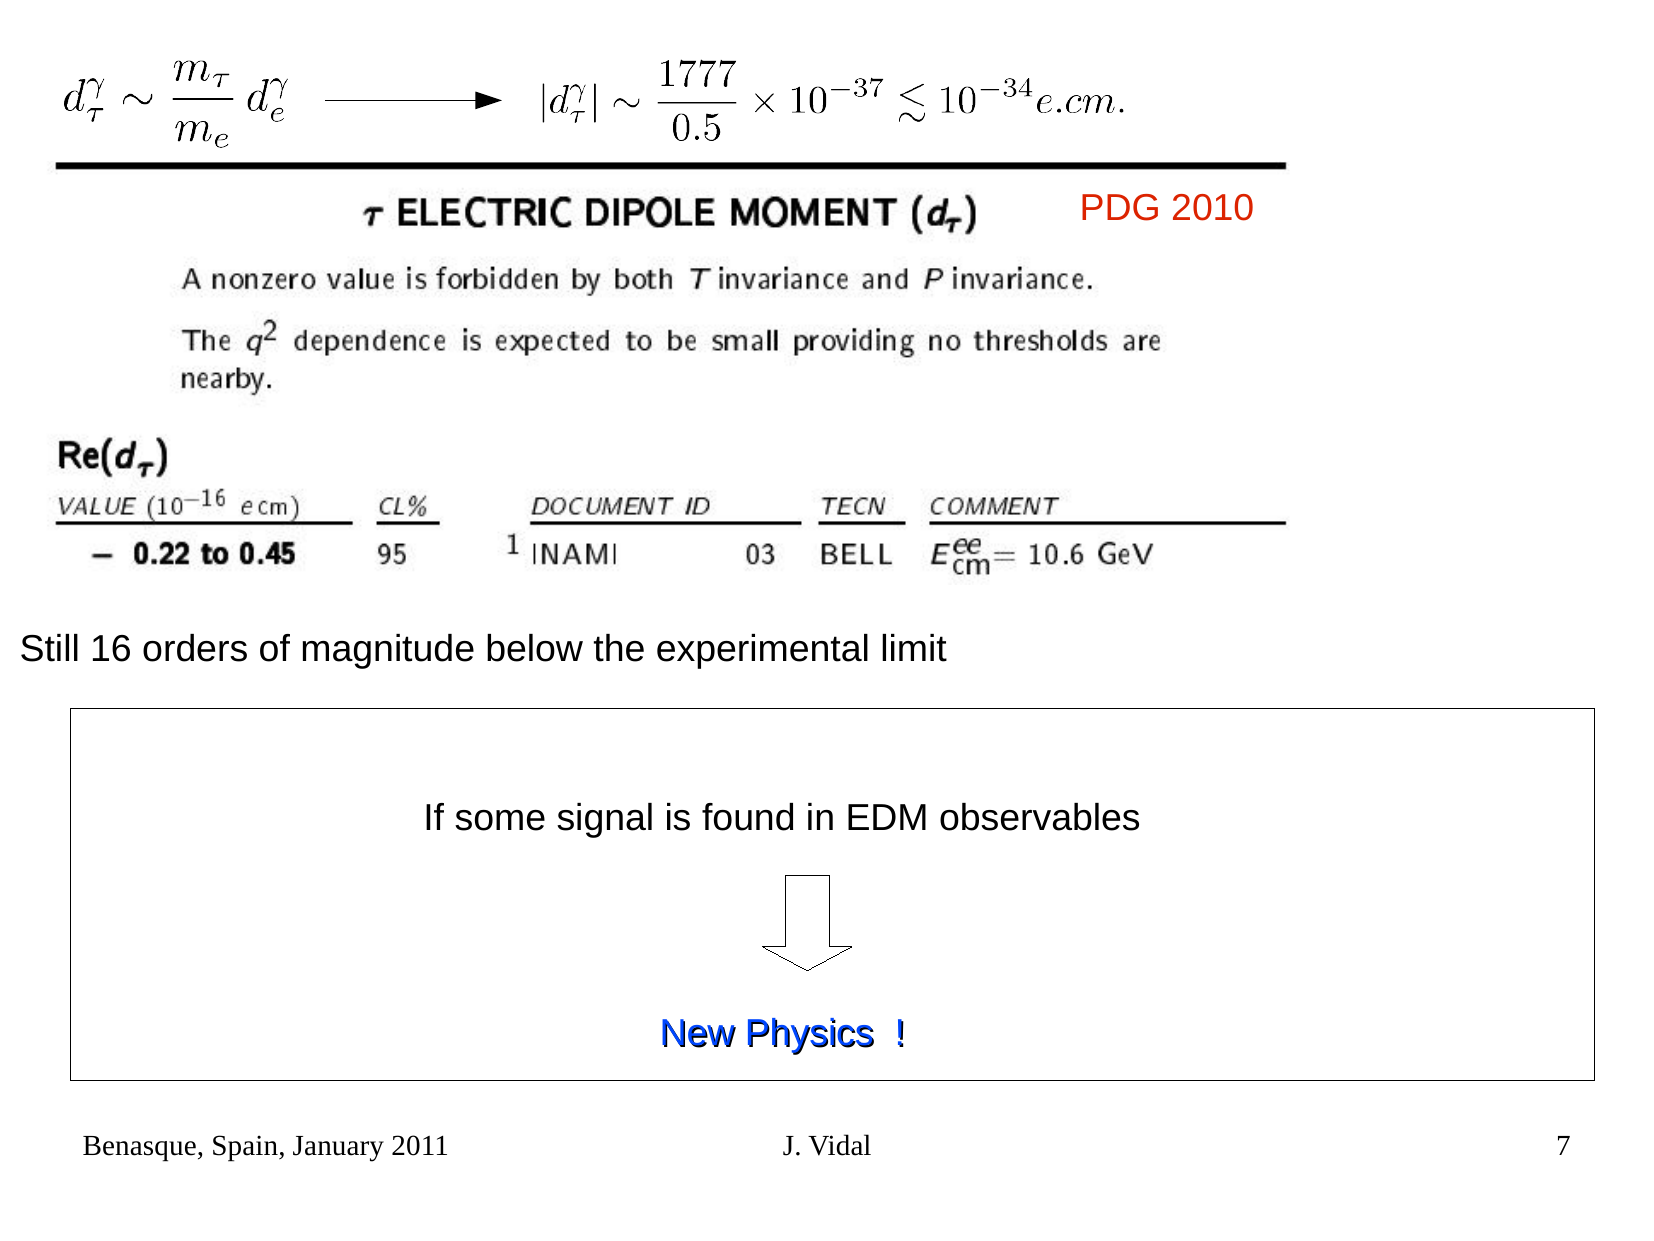

PDG 2010
Still 16 orders of magnitude below the experimental limit
If some signal is found in EDM observables
New Physics !
Benasque, Spain, January 2011
J. Vidal
7